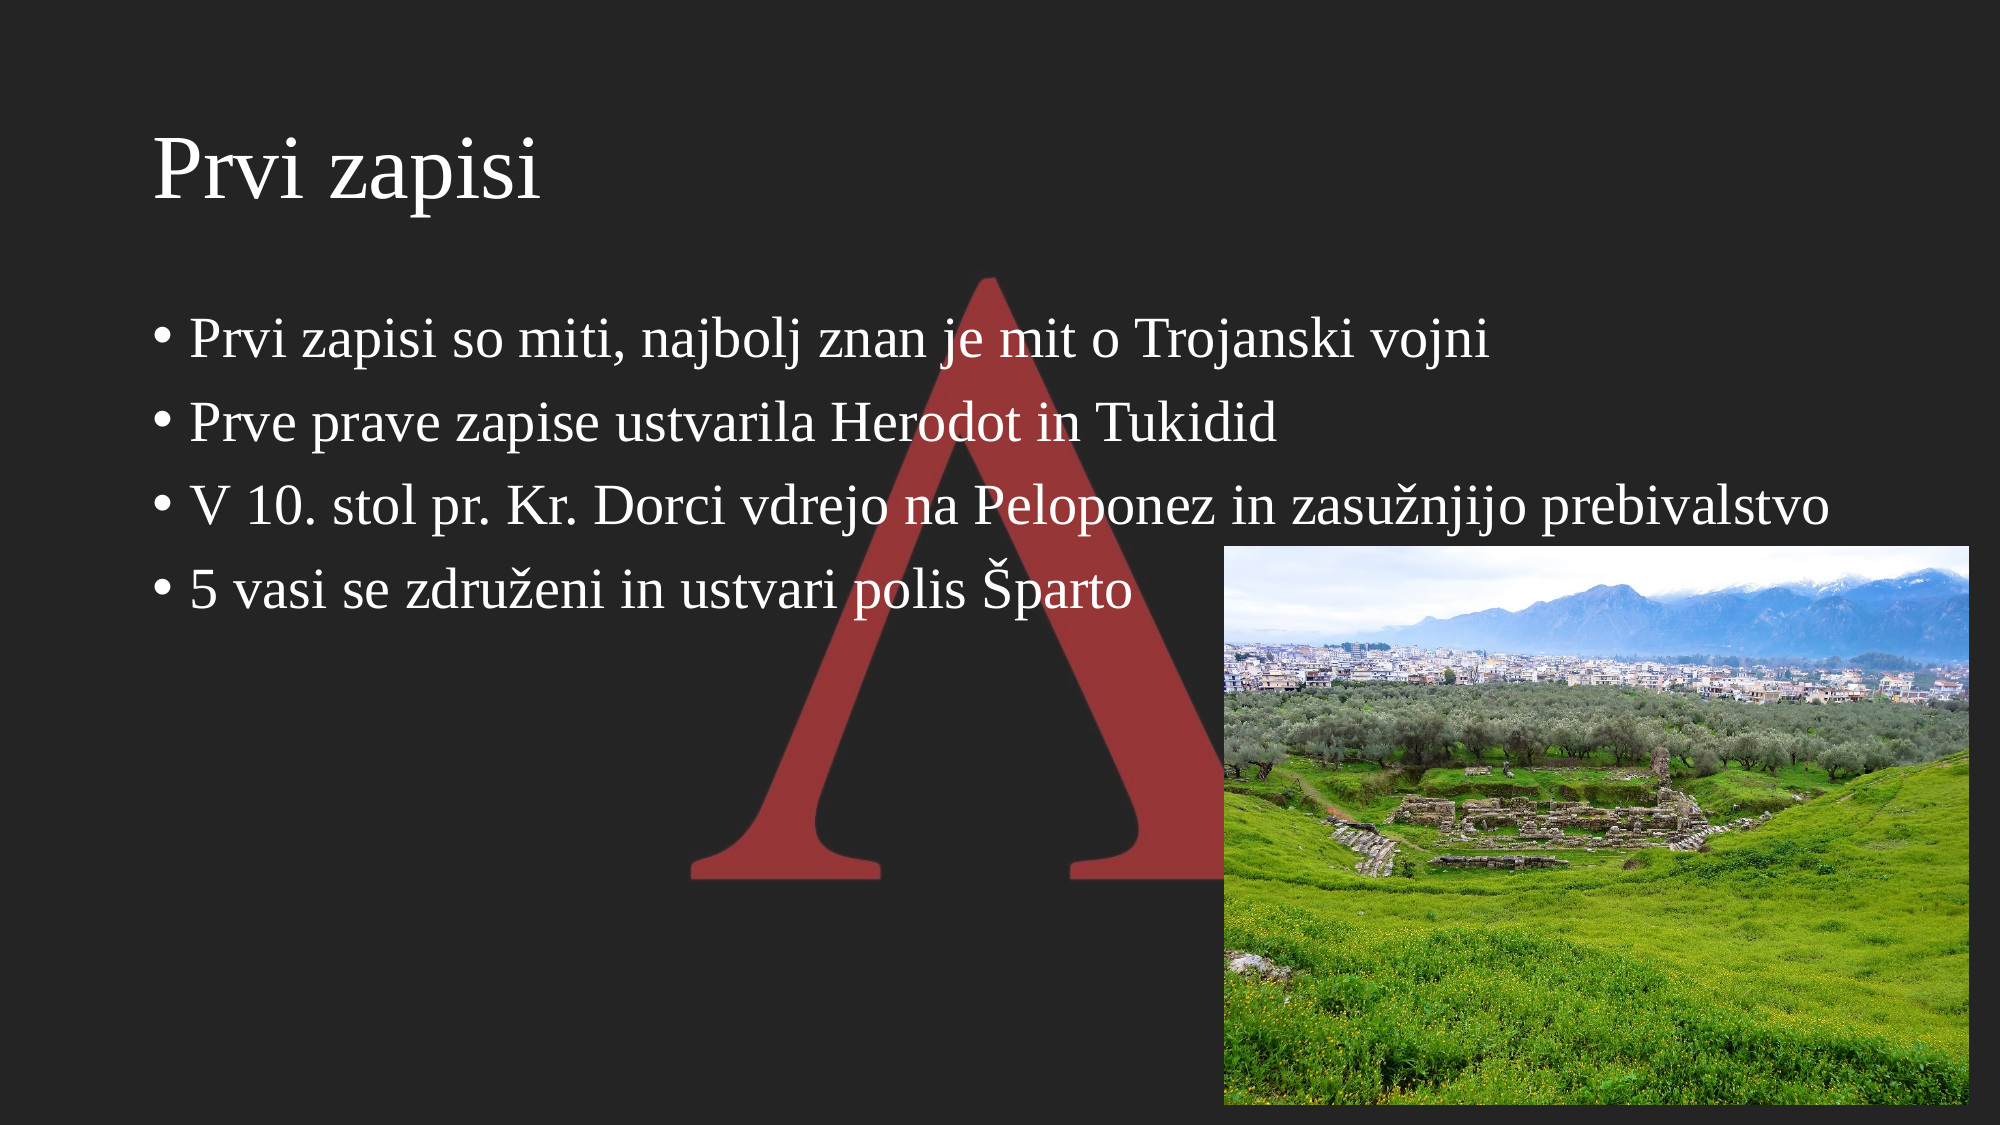

# Prvi zapisi
Prvi zapisi so miti, najbolj znan je mit o Trojanski vojni
Prve prave zapise ustvarila Herodot in Tukidid
V 10. stol pr. Kr. Dorci vdrejo na Peloponez in zasužnjijo prebivalstvo
5 vasi se združeni in ustvari polis Šparto